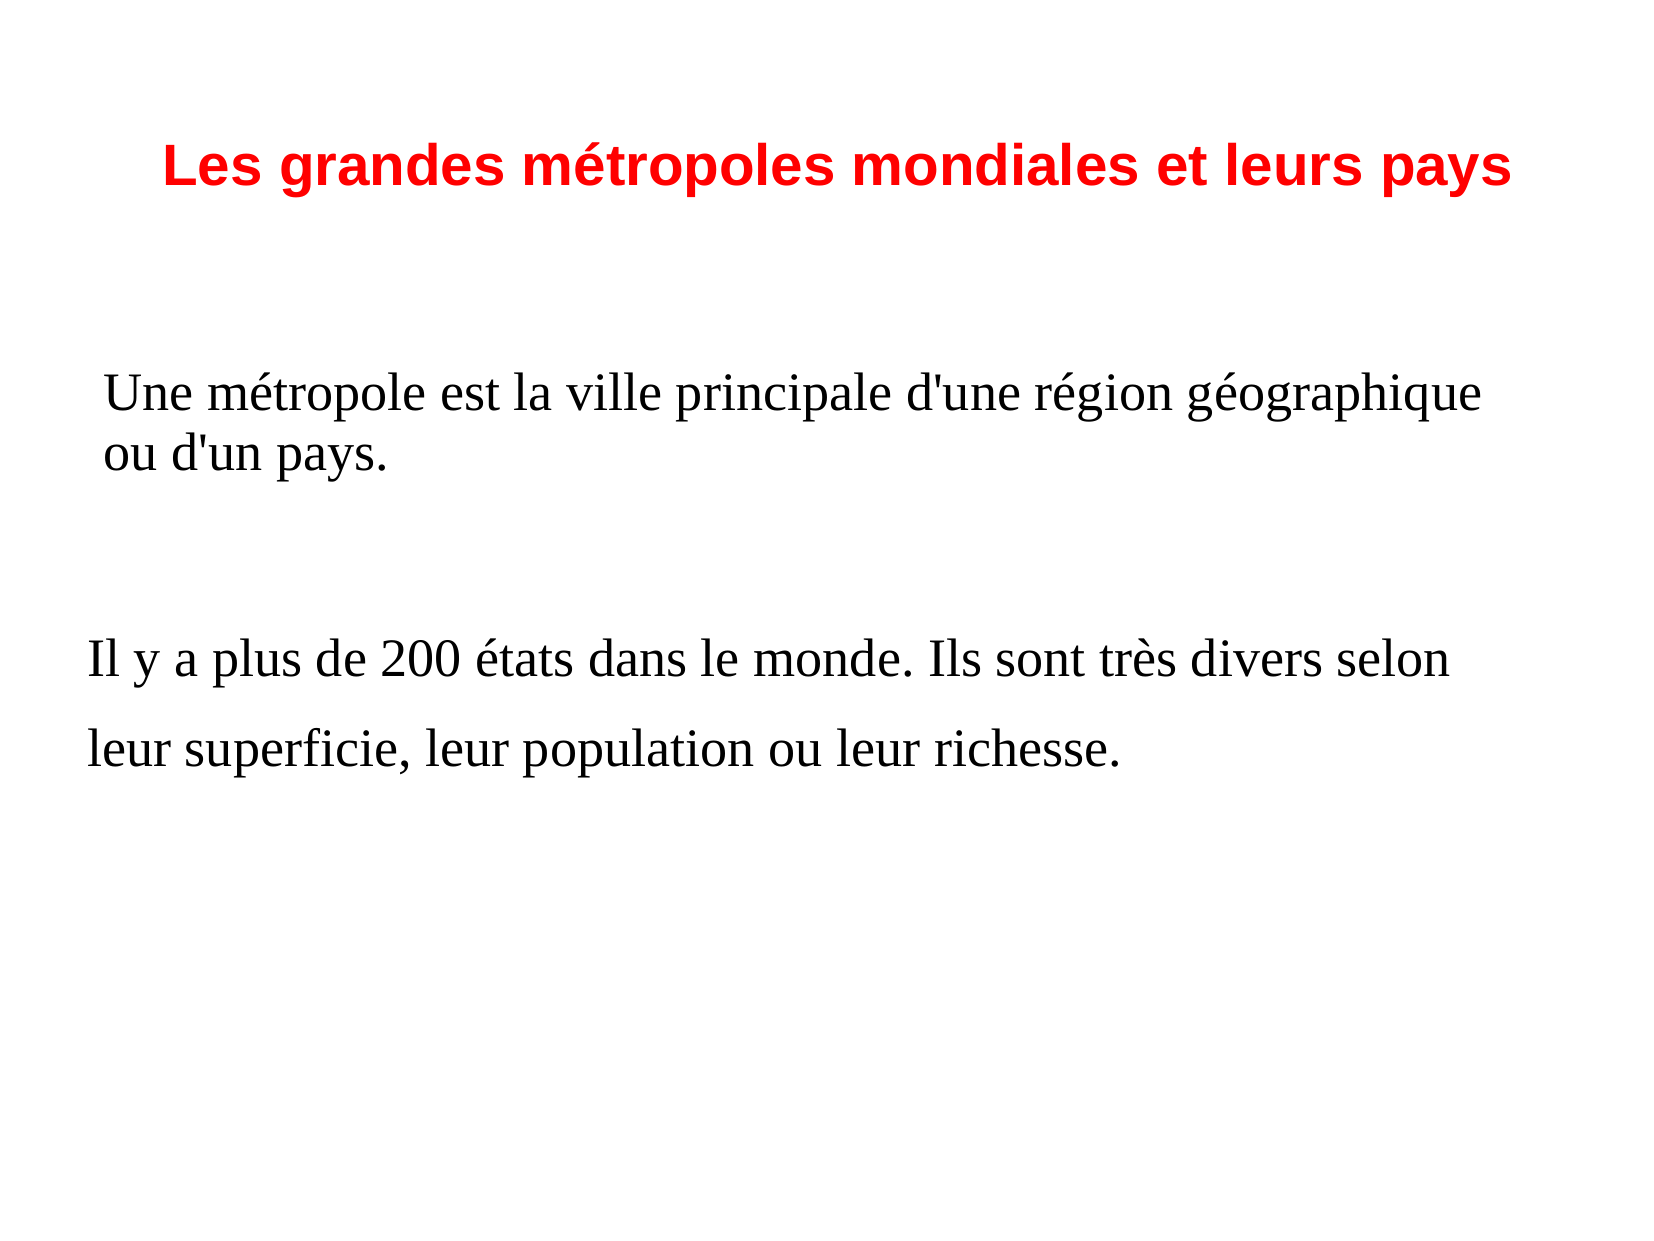

Les grandes métropoles mondiales et leurs pays
Une métropole est la ville principale d'une région géographique
ou d'un pays.
Il y a plus de 200 états dans le monde. Ils sont très divers selon leur superficie, leur population ou leur richesse.